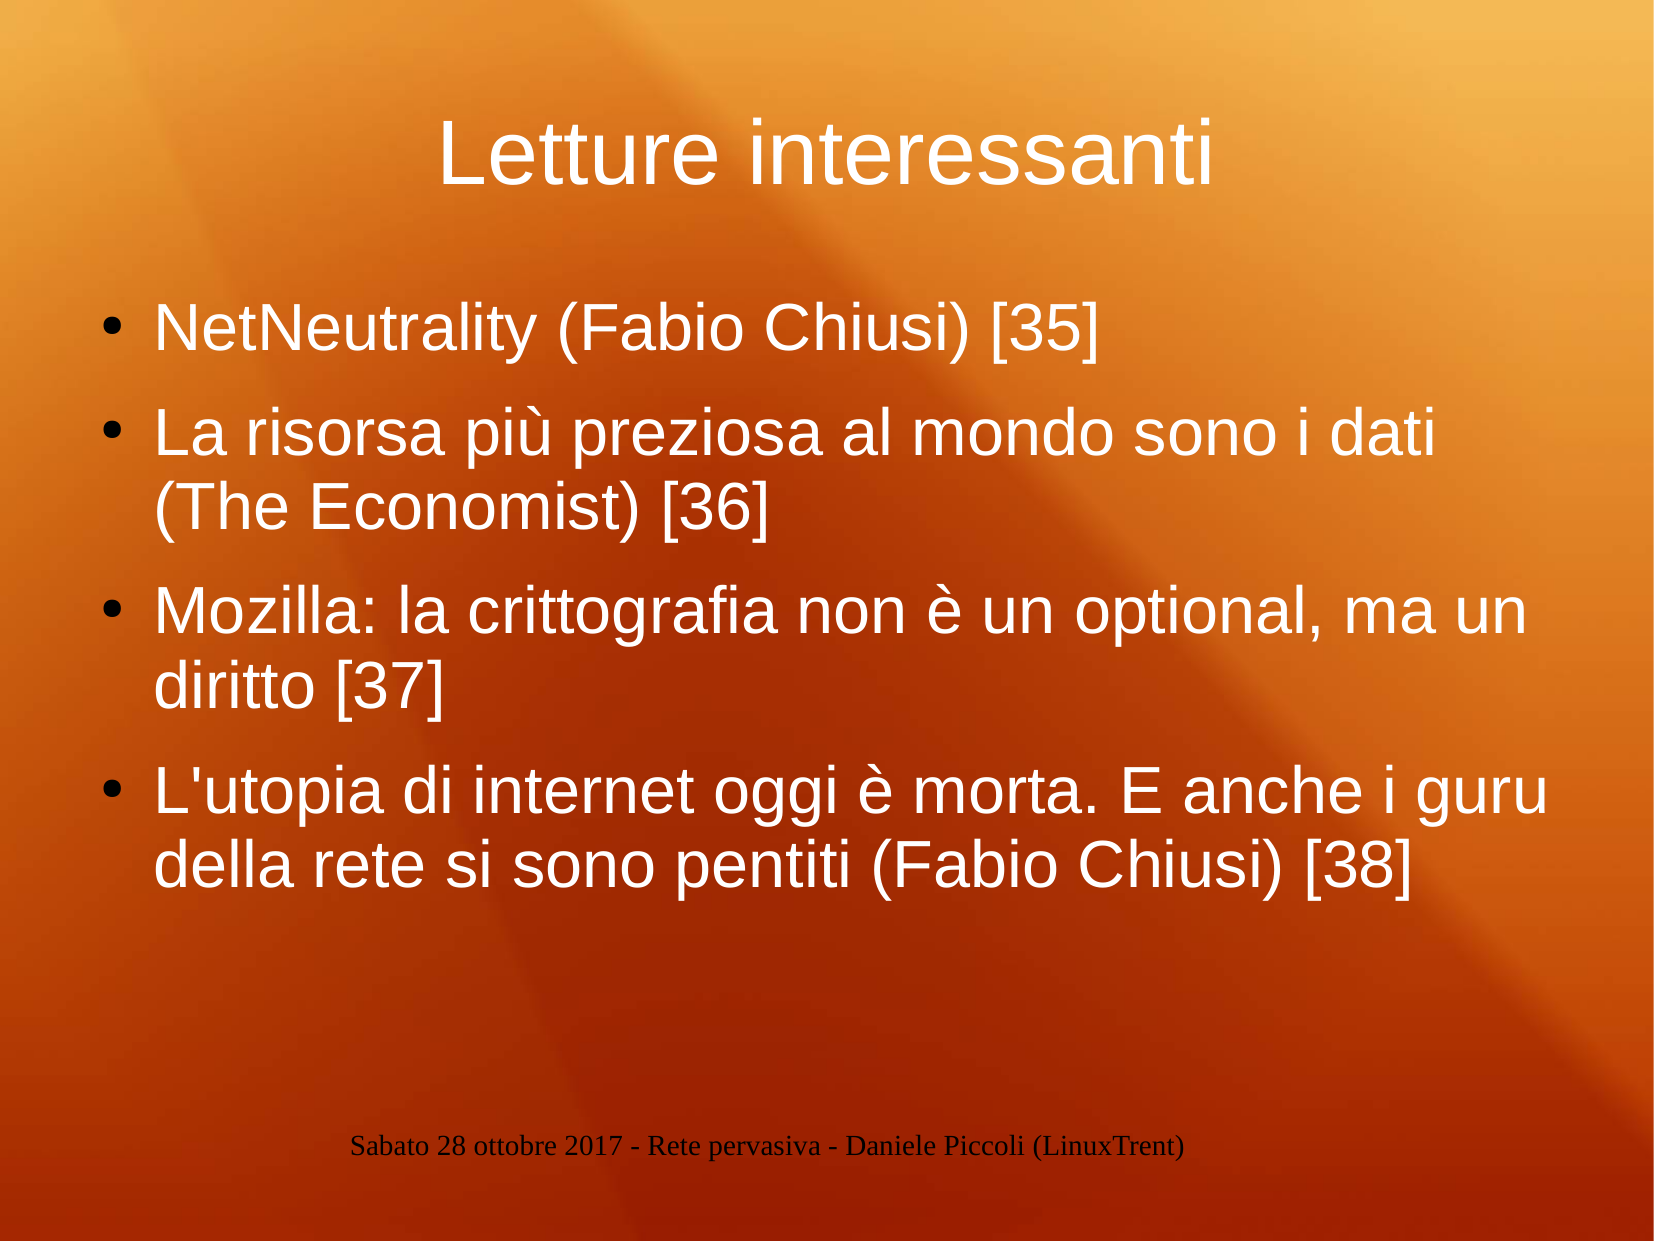

# Letture interessanti
NetNeutrality (Fabio Chiusi) [35]
La risorsa più preziosa al mondo sono i dati (The Economist) [36]
Mozilla: la crittografia non è un optional, ma un diritto [37]
L'utopia di internet oggi è morta. E anche i guru della rete si sono pentiti (Fabio Chiusi) [38]
Sabato 28 ottobre 2017 - Rete pervasiva - Daniele Piccoli (LinuxTrent)